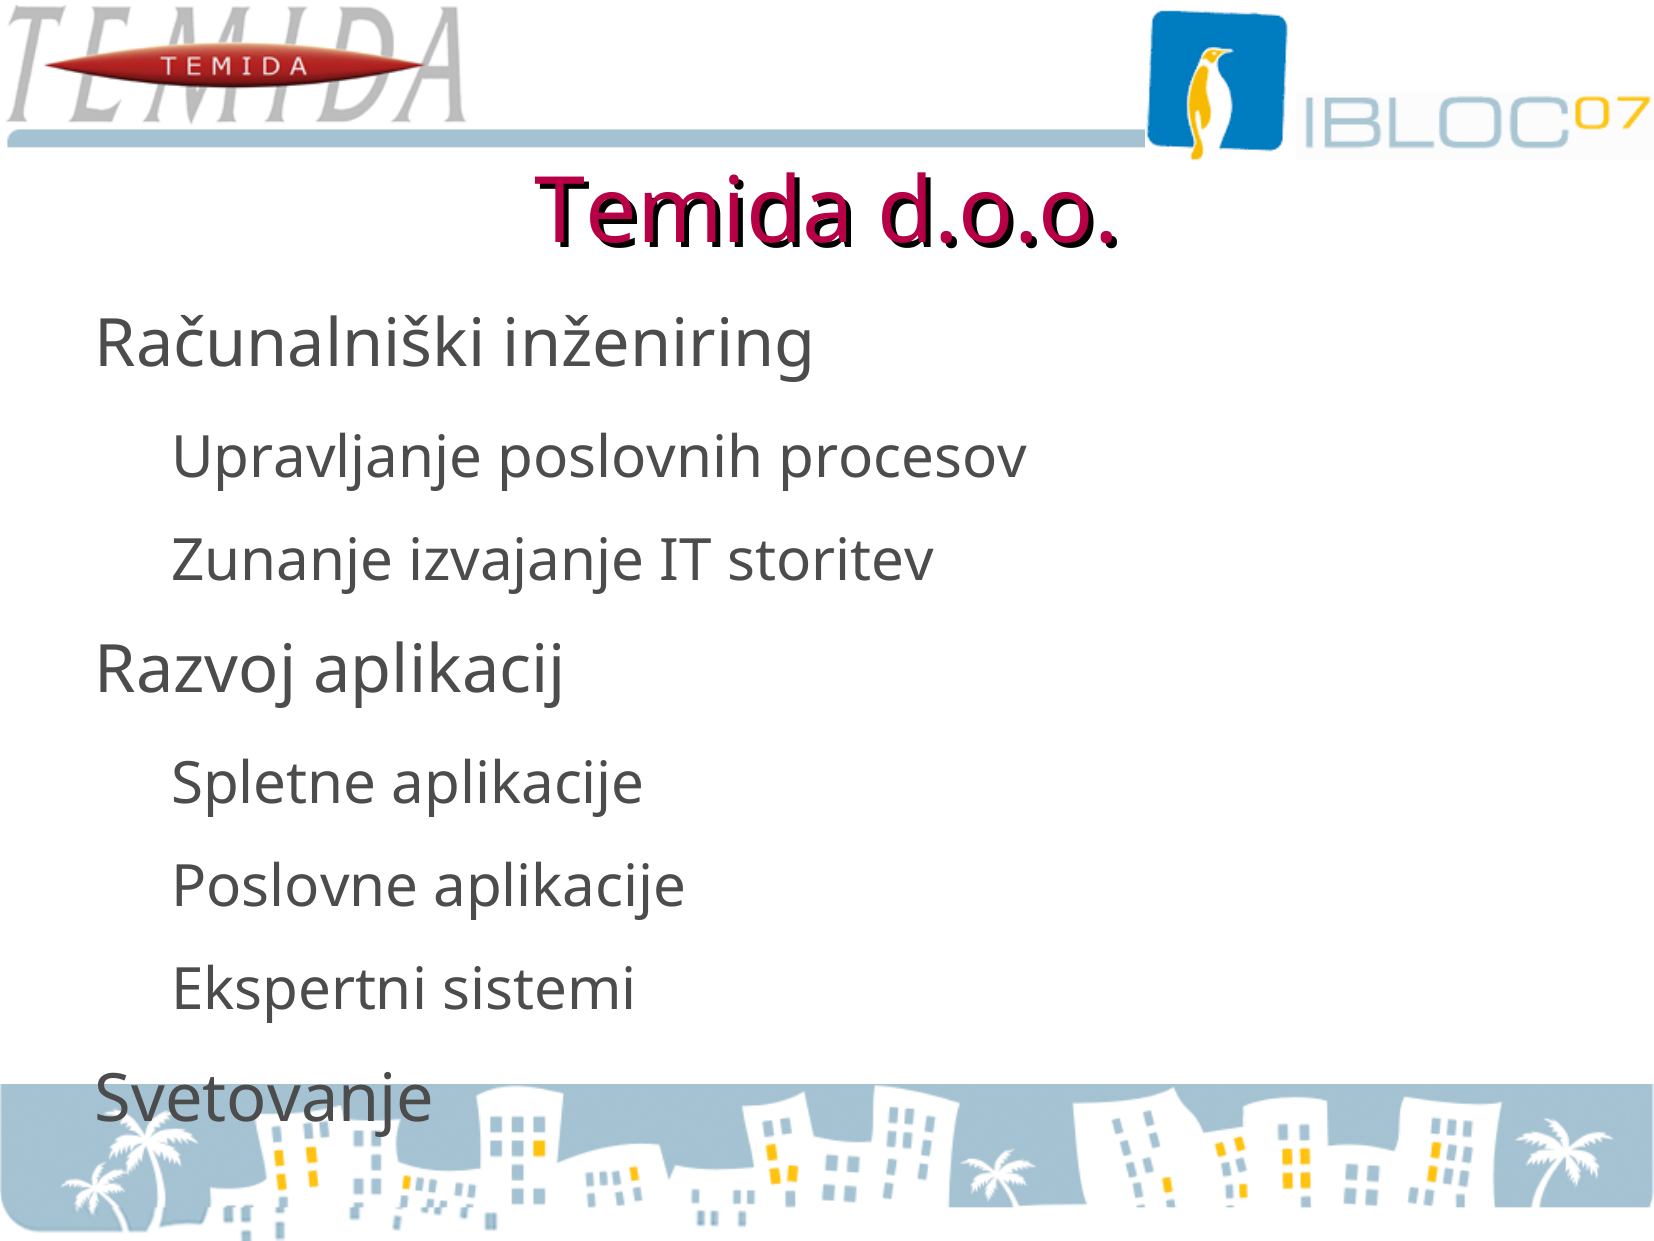

# Temida d.o.o.
Računalniški inženiring
Upravljanje poslovnih procesov
Zunanje izvajanje IT storitev
Razvoj aplikacij
Spletne aplikacije
Poslovne aplikacije
Ekspertni sistemi
Svetovanje